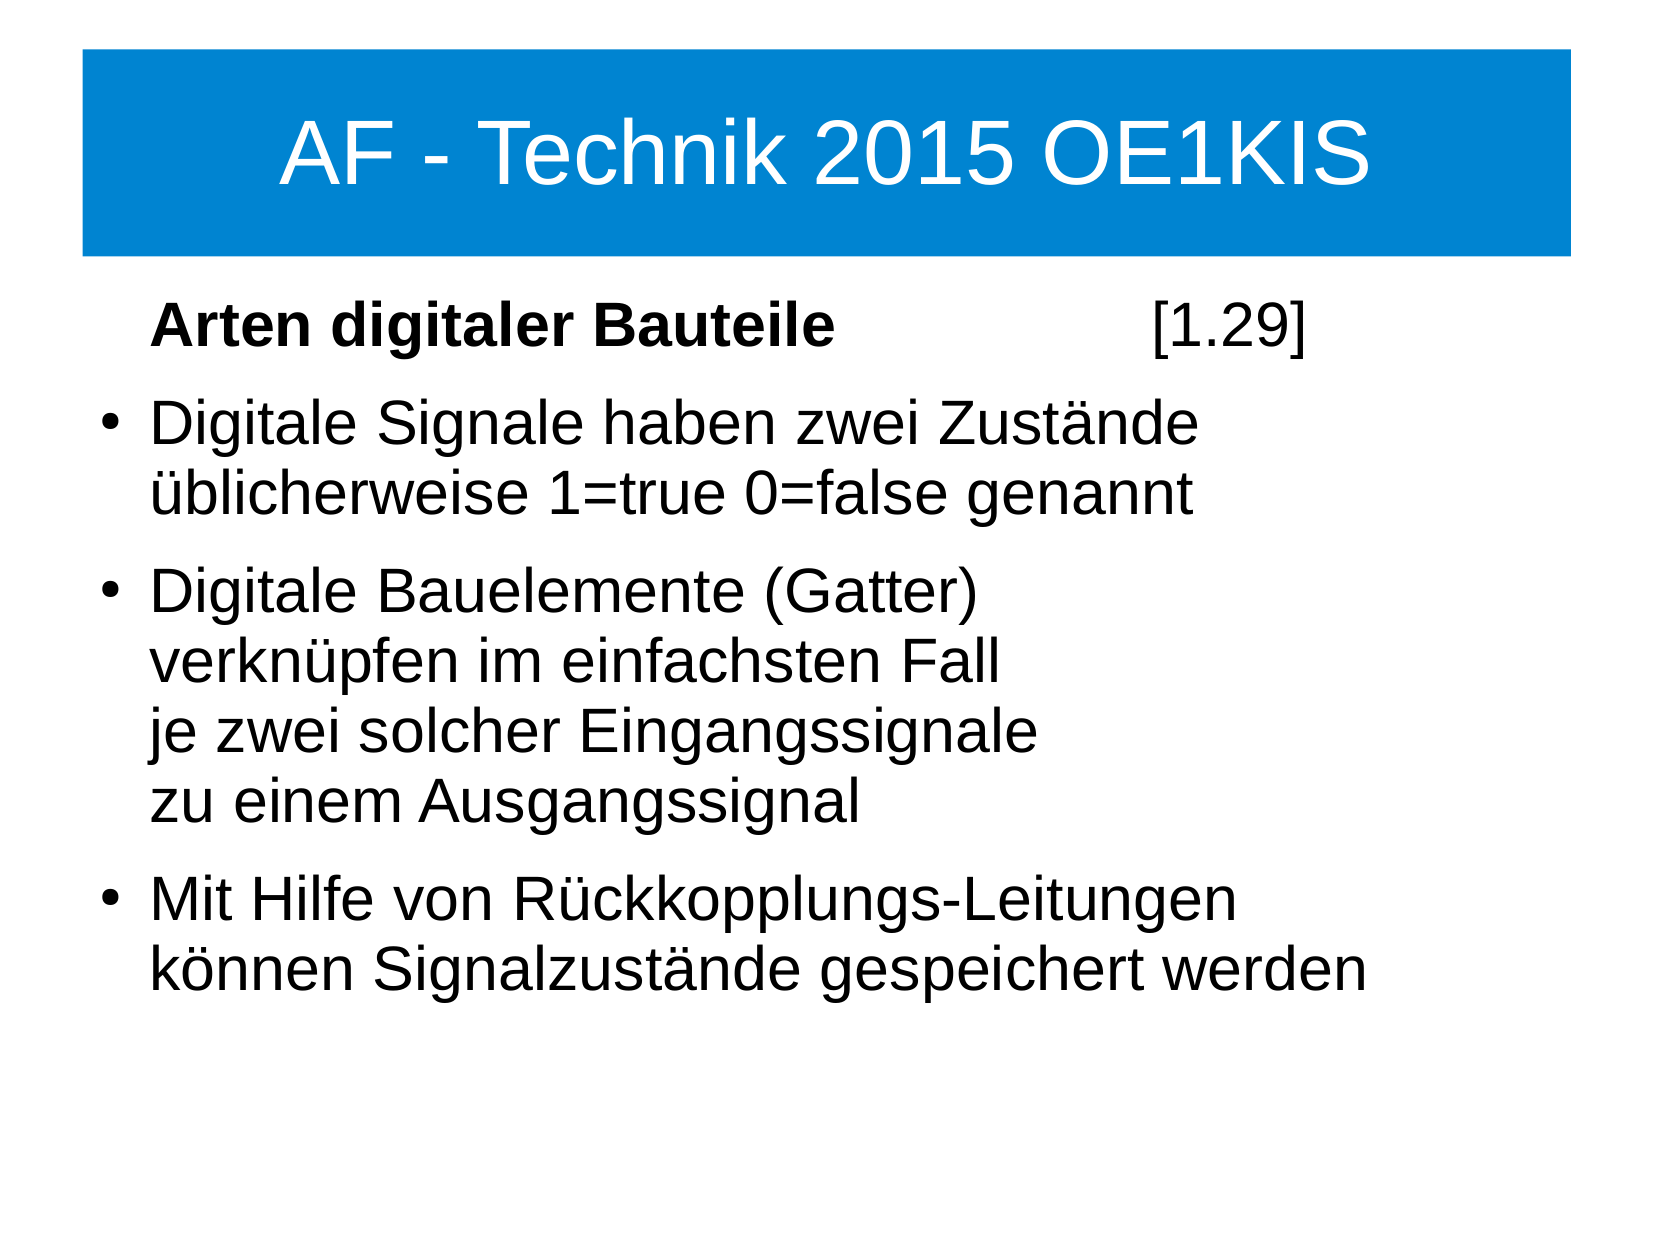

#
AF - Technik 2015 OE1KIS
Arten digitaler Bauteile [1.29]
Digitale Signale haben zwei Zustände
üblicherweise 1=true 0=false genannt
Digitale Bauelemente (Gatter)
verknüpfen im einfachsten Fall
je zwei solcher Eingangssignale
zu einem Ausgangssignal
Mit Hilfe von Rückkopplungs-Leitungen
können Signalzustände gespeichert werden